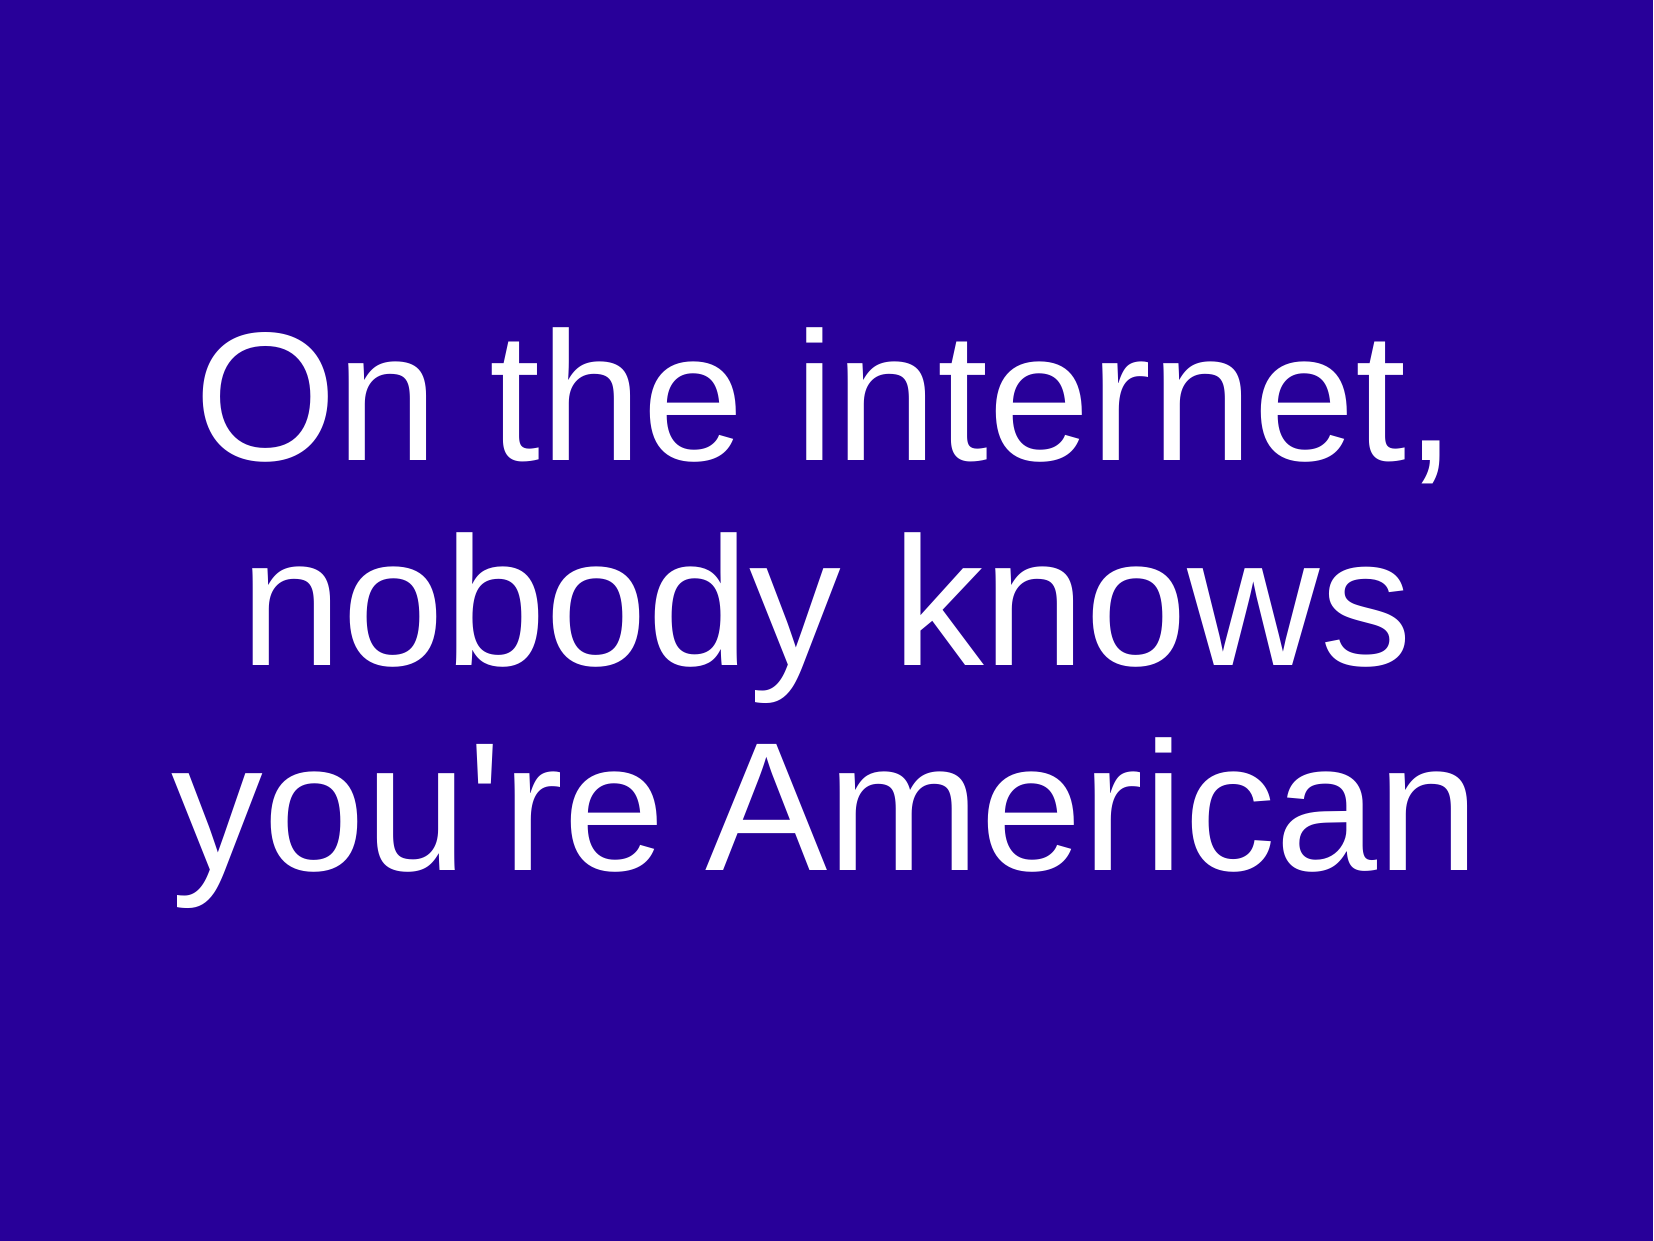

# On the internet, nobody knows you're American